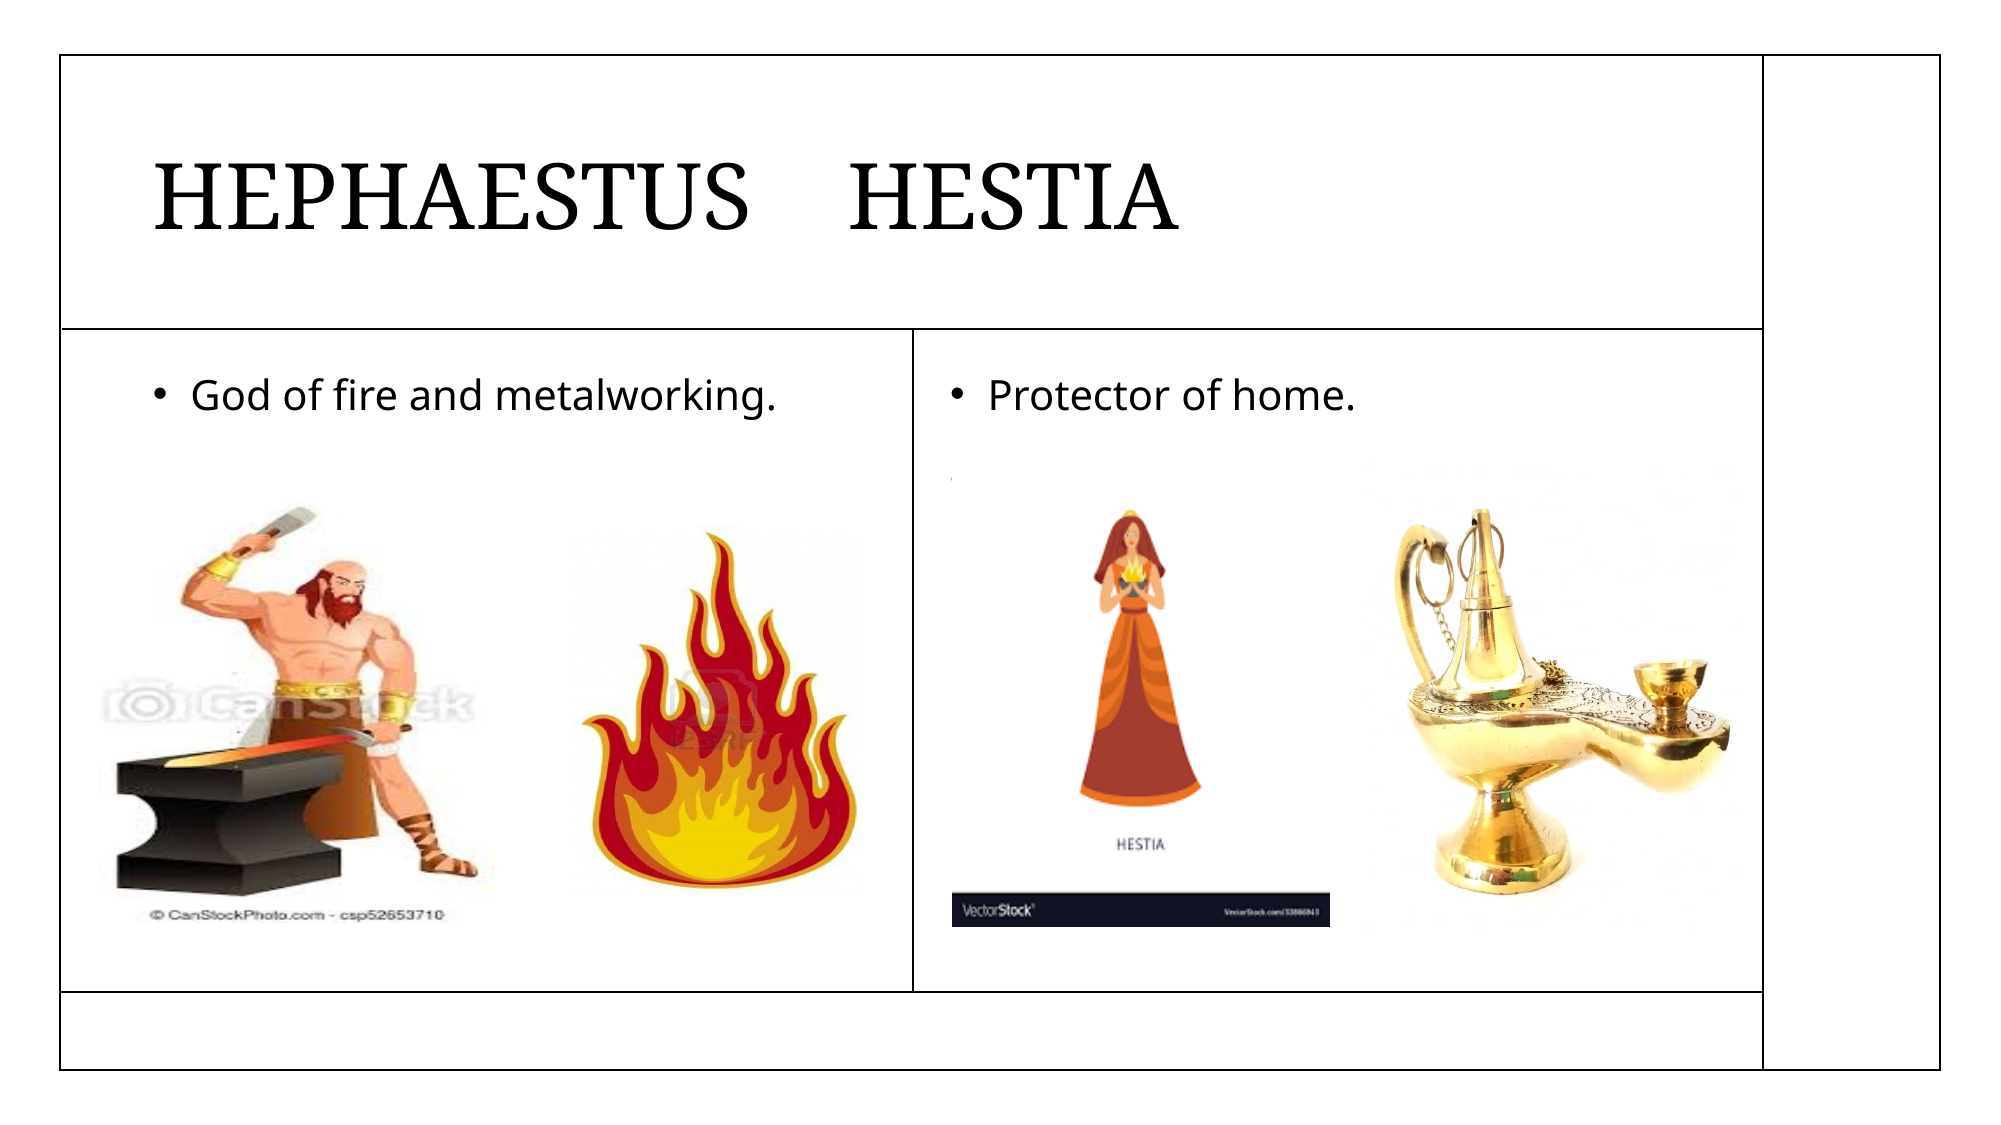

# HEPHAESTUS HESTIA
God of fire and metalworking.
Protector of home.